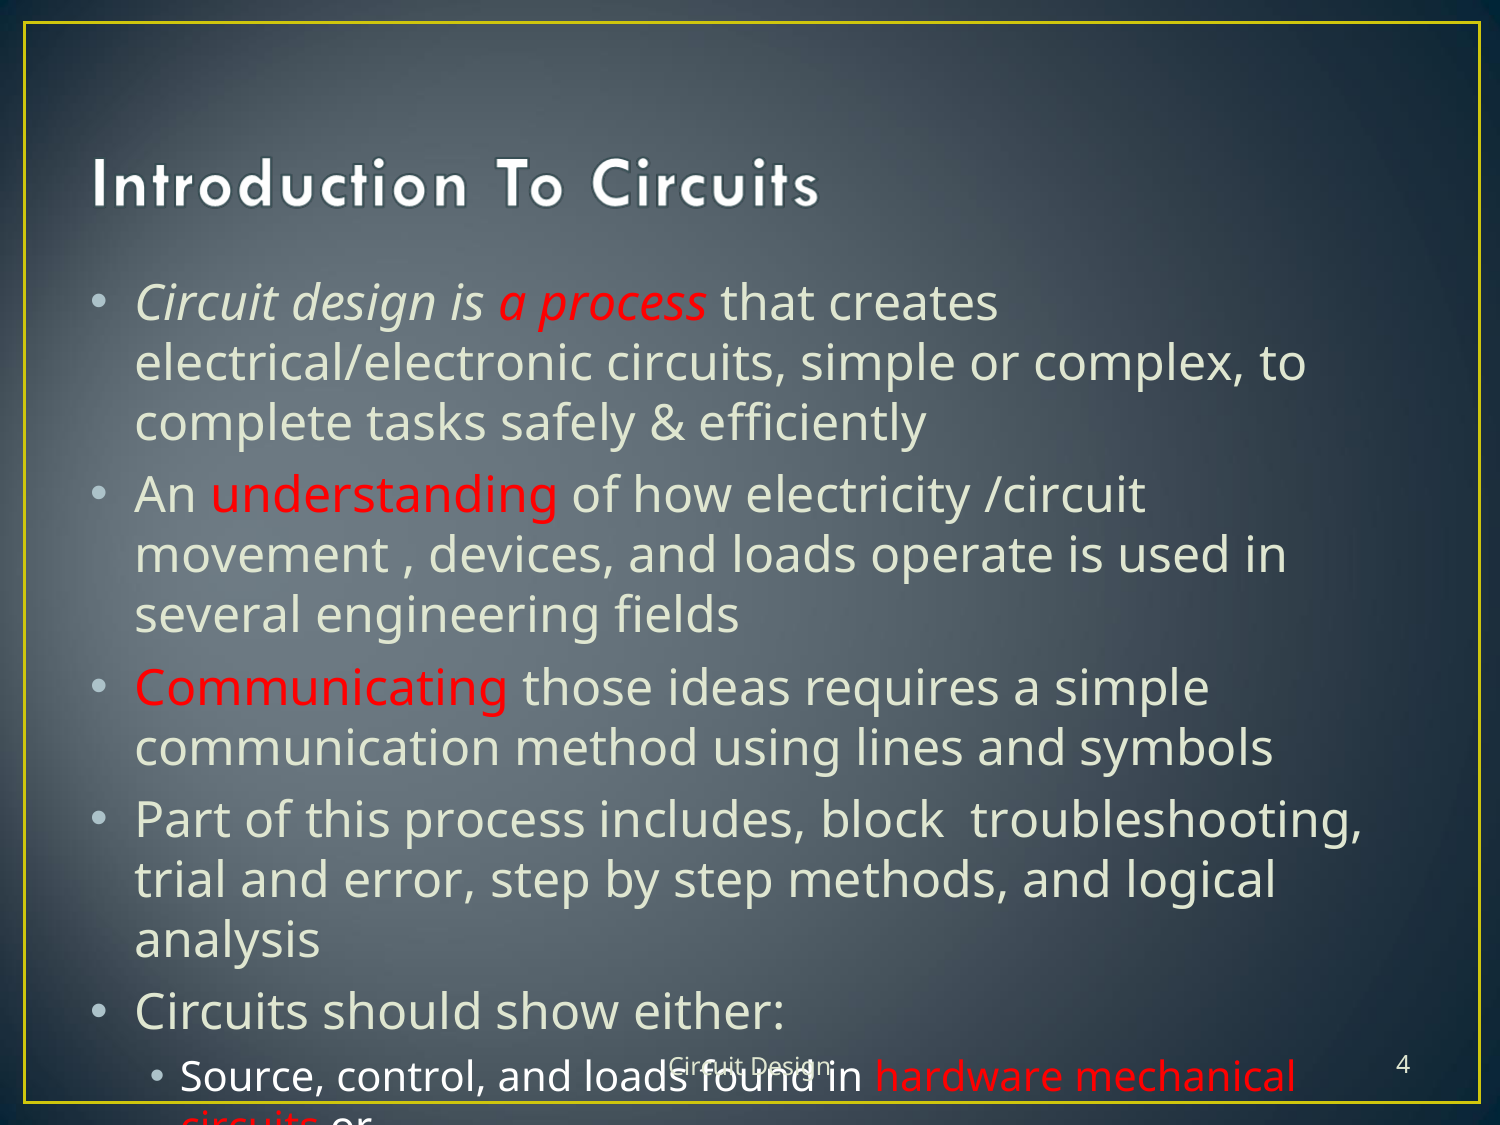

# Circuit design is a process that creates electrical/electronic circuits, simple or complex, to complete tasks safely & efficiently
An understanding of how electricity /circuit movement , devices, and loads operate is used in several engineering fields
Communicating those ideas requires a simple communication method using lines and symbols
Part of this process includes, block troubleshooting, trial and error, step by step methods, and logical analysis
Circuits should show either:
Source, control, and loads found in hardware mechanical circuits or
Input, function, and output – found in digital Logic circuits
Circuit Design